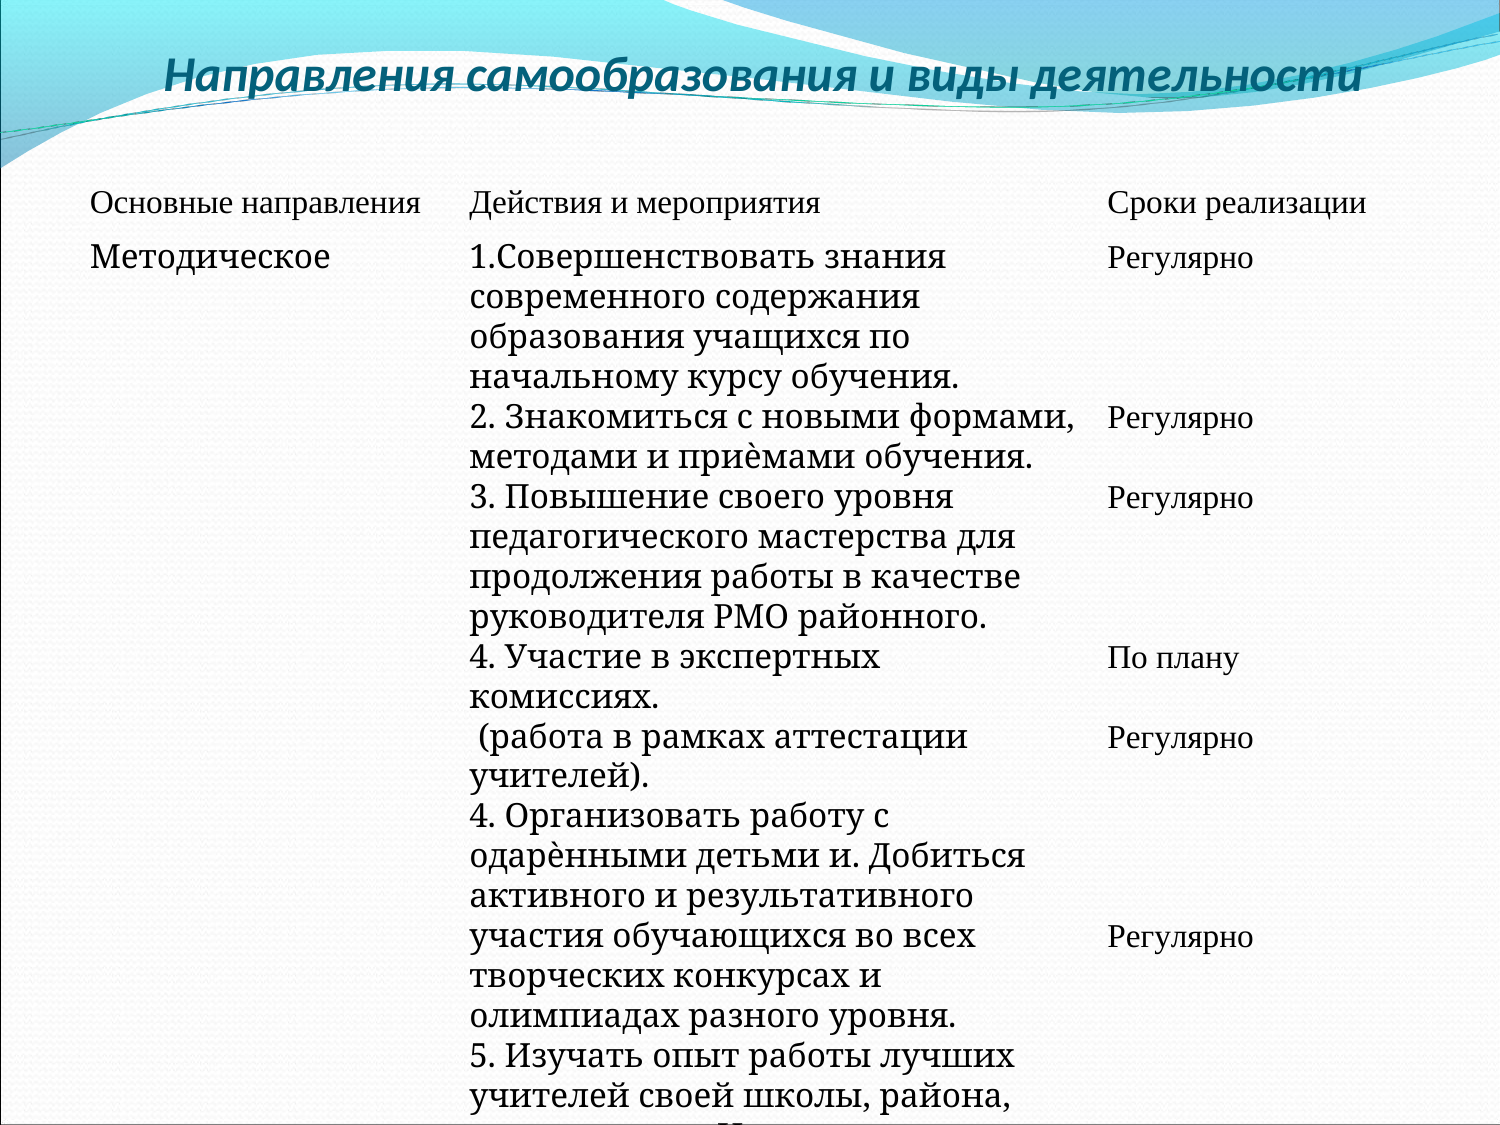

# Направления самообразования и виды деятельности
| Основные направления | Действия и мероприятия | Сроки реализации |
| --- | --- | --- |
| Методическое | 1.Совершенствовать знания современного содержания образования учащихся по начальному курсу обучения. 2. Знакомиться с новыми формами, методами и приѐмами обучения. 3. Повышение своего уровня педагогического мастерства для продолжения работы в качестве руководителя РМО районного. 4. Участие в экспертных комиссиях. (работа в рамках аттестации учителей). 4. Организовать работу с одарѐнными детьми и. Добиться активного и результативного участия обучающихся во всех творческих конкурсах и олимпиадах разного уровня. 5. Изучать опыт работы лучших учителей своей школы, района, региона через Интернет. | Регулярно       Регулярно   Регулярно     По плану   Регулярно     Регулярно |